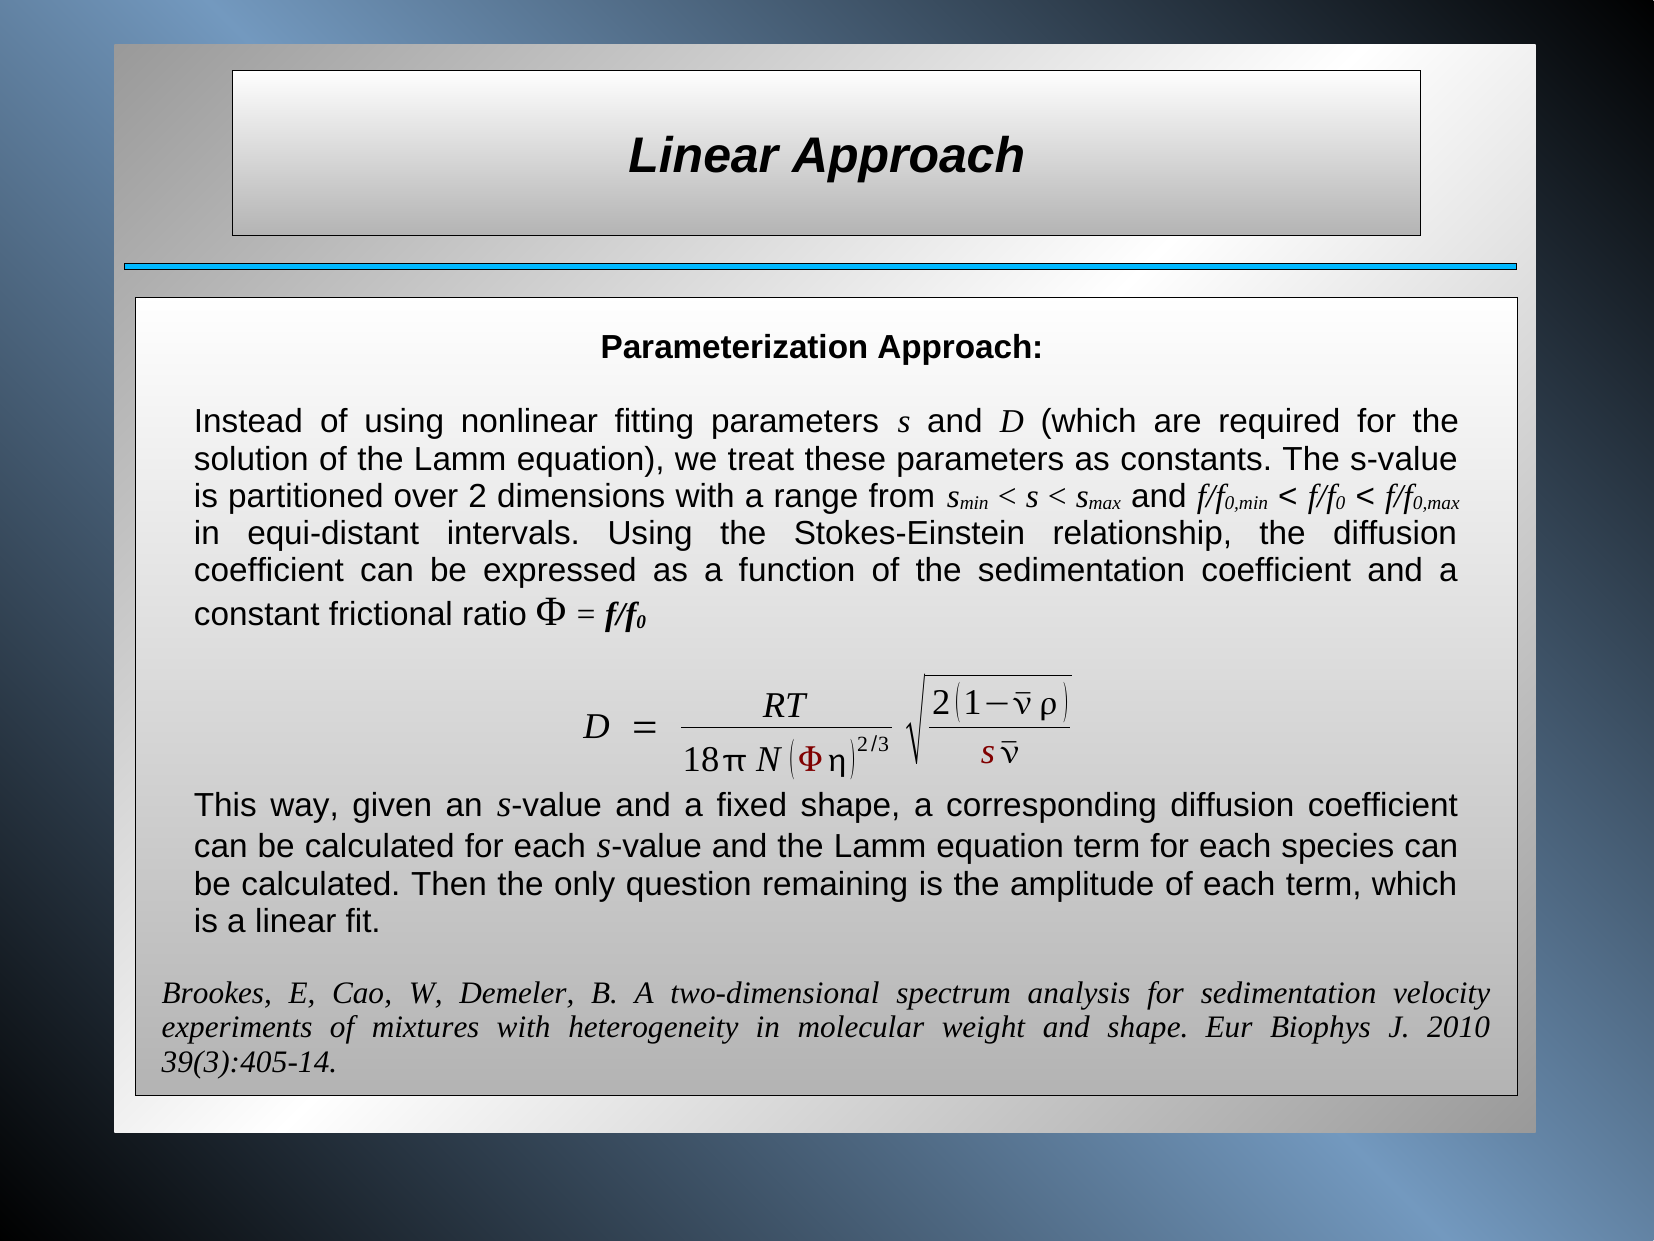

Linear Approach
Parameterization Approach:
Instead of using nonlinear fitting parameters s and D (which are required for the solution of the Lamm equation), we treat these parameters as constants. The s-value is partitioned over 2 dimensions with a range from smin < s < smax and f/f0,min < f/f0 < f/f0,max in equi-distant intervals. Using the Stokes-Einstein relationship, the diffusion coefficient can be expressed as a function of the sedimentation coefficient and a constant frictional ratio Φ = f/f0
This way, given an s-value and a fixed shape, a corresponding diffusion coefficient can be calculated for each s-value and the Lamm equation term for each species can be calculated. Then the only question remaining is the amplitude of each term, which is a linear fit.
Brookes, E, Cao, W, Demeler, B. A two-dimensional spectrum analysis for sedimentation velocity experiments of mixtures with heterogeneity in molecular weight and shape. Eur Biophys J. 2010 39(3):405-14.